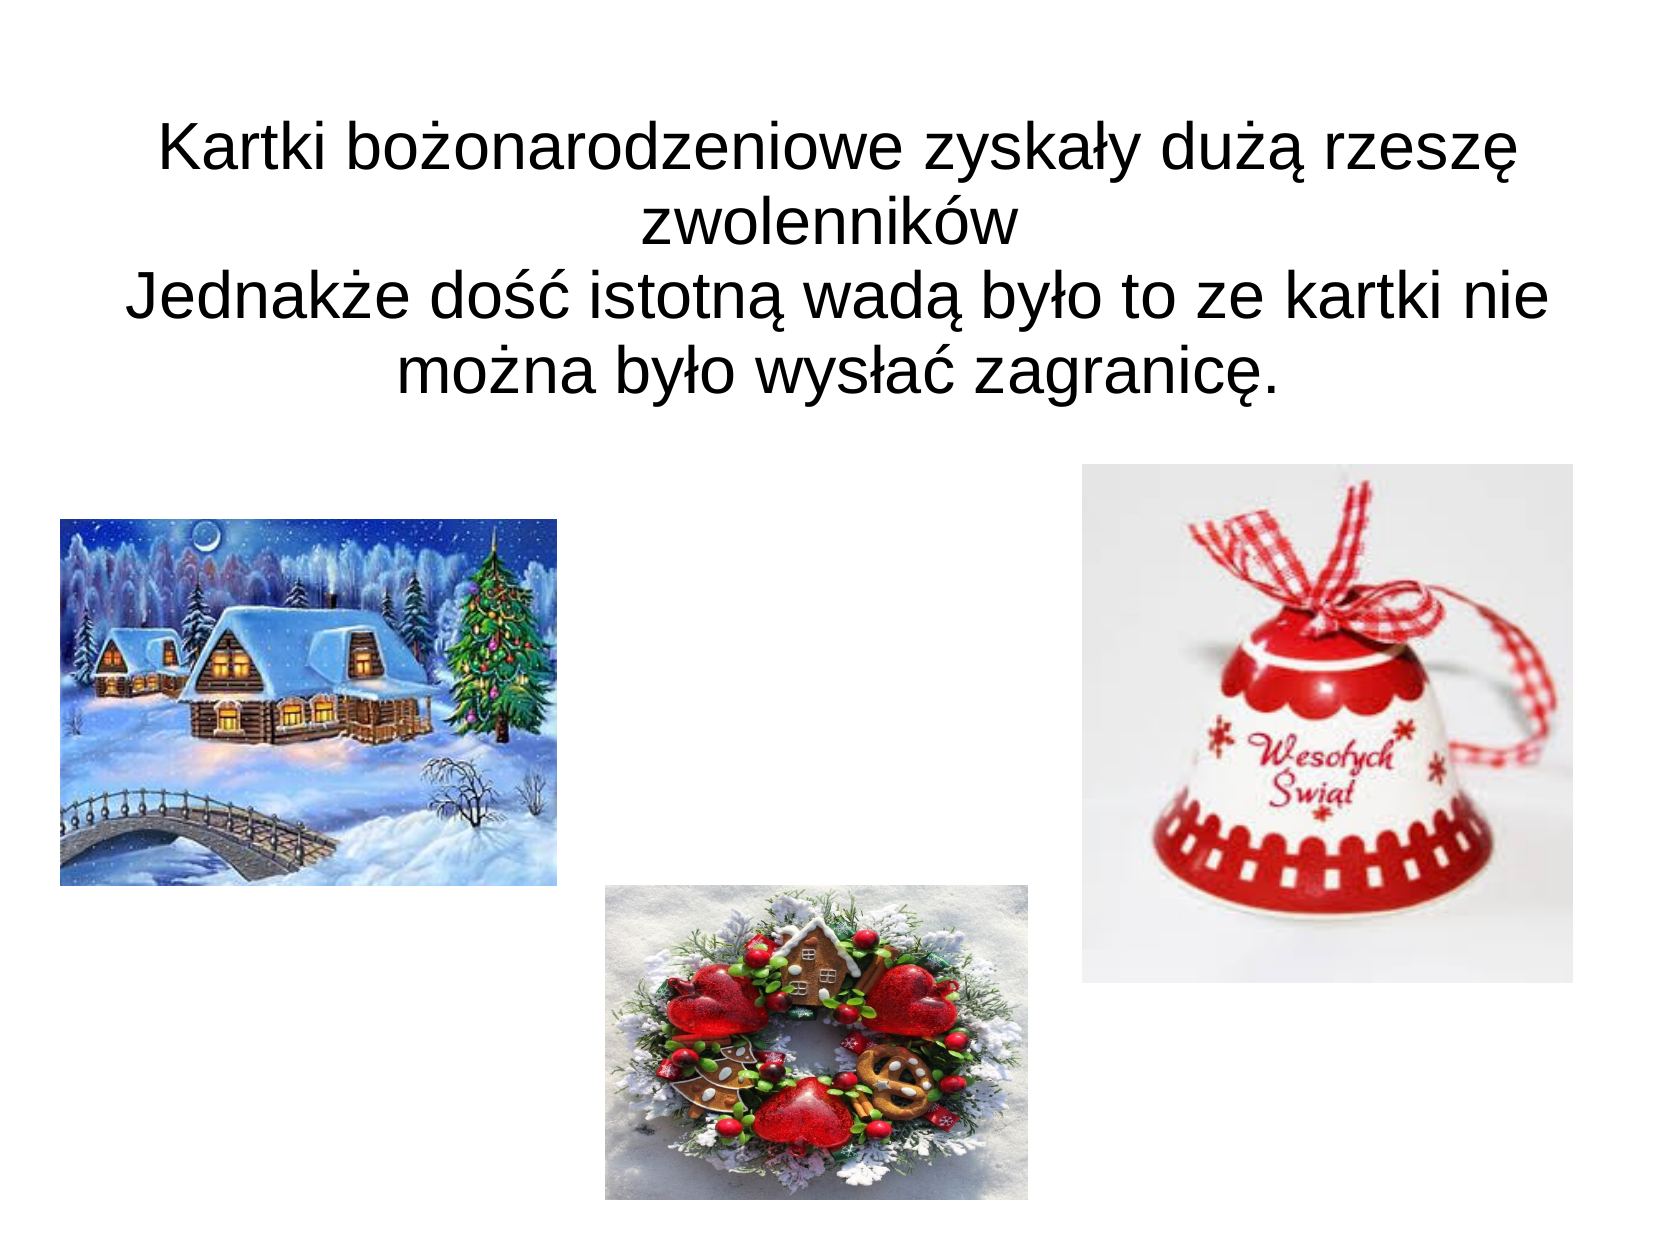

# Kartki bożonarodzeniowe zyskały dużą rzeszę zwolenników
Jednakże dość istotną wadą było to ze kartki nie można było wysłać zagranicę.